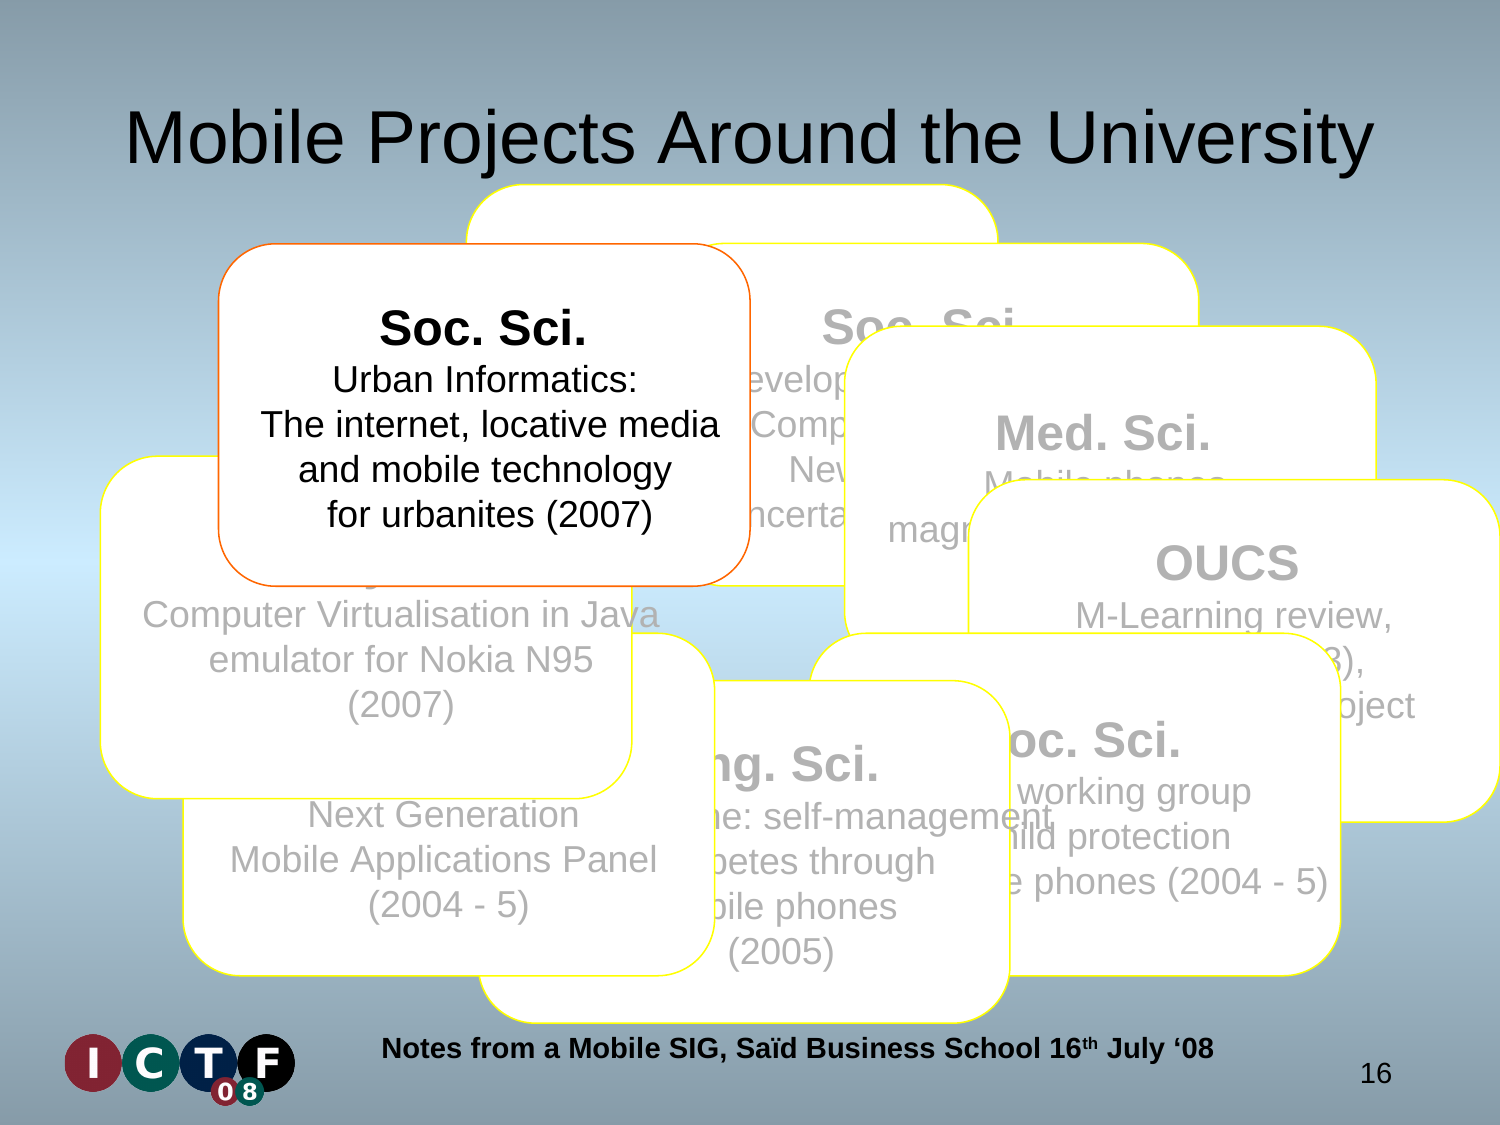

# Mobile Projects Around the University
Comlab
 Theory of
Mobile Processes (1990s),
Ubiquitous Computing
(2007 – )
Soc. Sci.
 Development of Handheld
Computing in the UK:
 New Technology,
Uncertain Uses (1997 - 9)
Soc. Sci.
 Urban Informatics:
 The internet, locative media
and mobile technology
for urbanites (2007)
Med. Sci.
 Mobile phones,
 magnetic fields and cancer,
(2003, 2006)
Physics
 Computer Virtualisation in Java
 emulator for Nokia N95
(2007)
OUCS
 M-Learning review,
McLean (2003),
JISC RAMBLE Project
(2004 – 5)
Cont. Ed.
 Mobile Telecoms:
Next Generation
Mobile Applications Panel
(2004 - 5)
Soc. Sci.
 EICN working group
on child protection
and mobile phones (2004 - 5)
Eng. Sci.
 Telemedicine: self-management
of diabetes through
mobile phones
(2005)